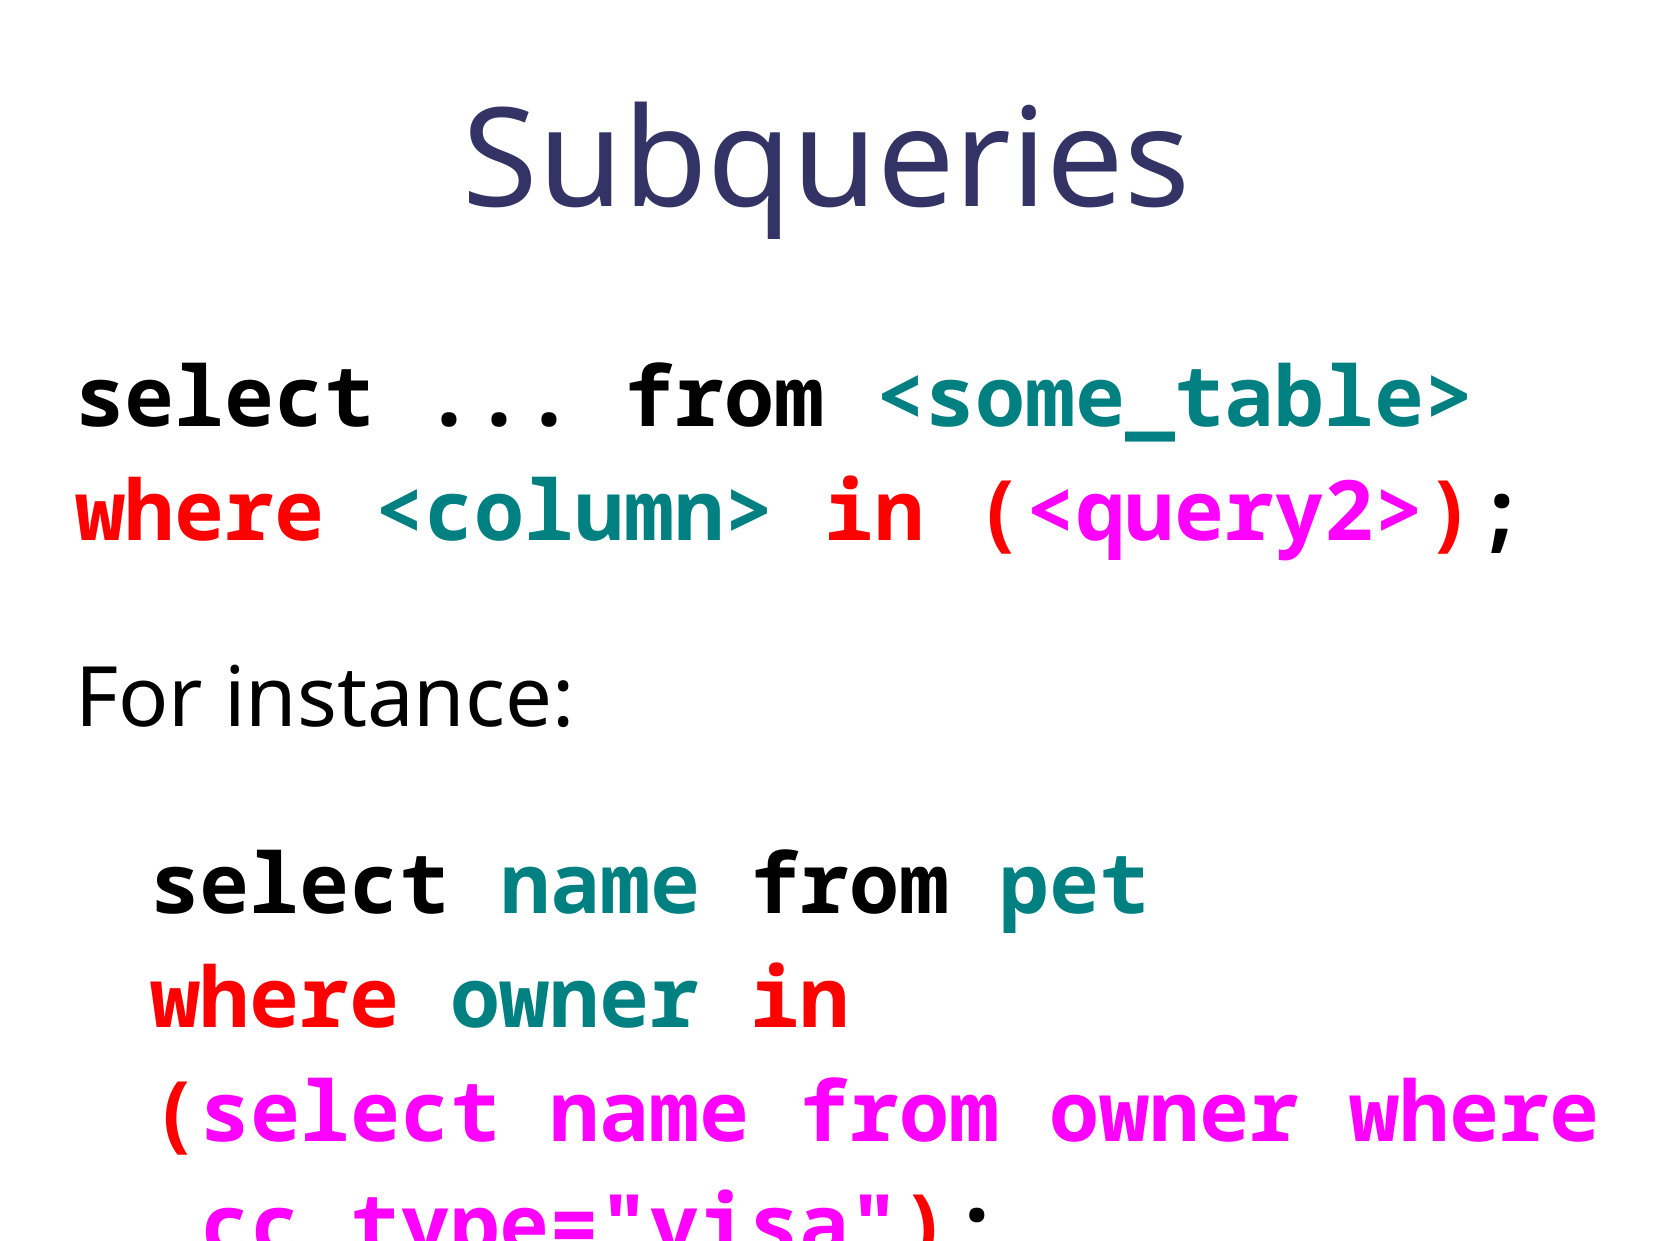

# Subqueries
select ... from <some_table>
where <column> in (<query2>);
For instance:
select name from pet
where owner in
(select name from owner where
 cc_type="visa");